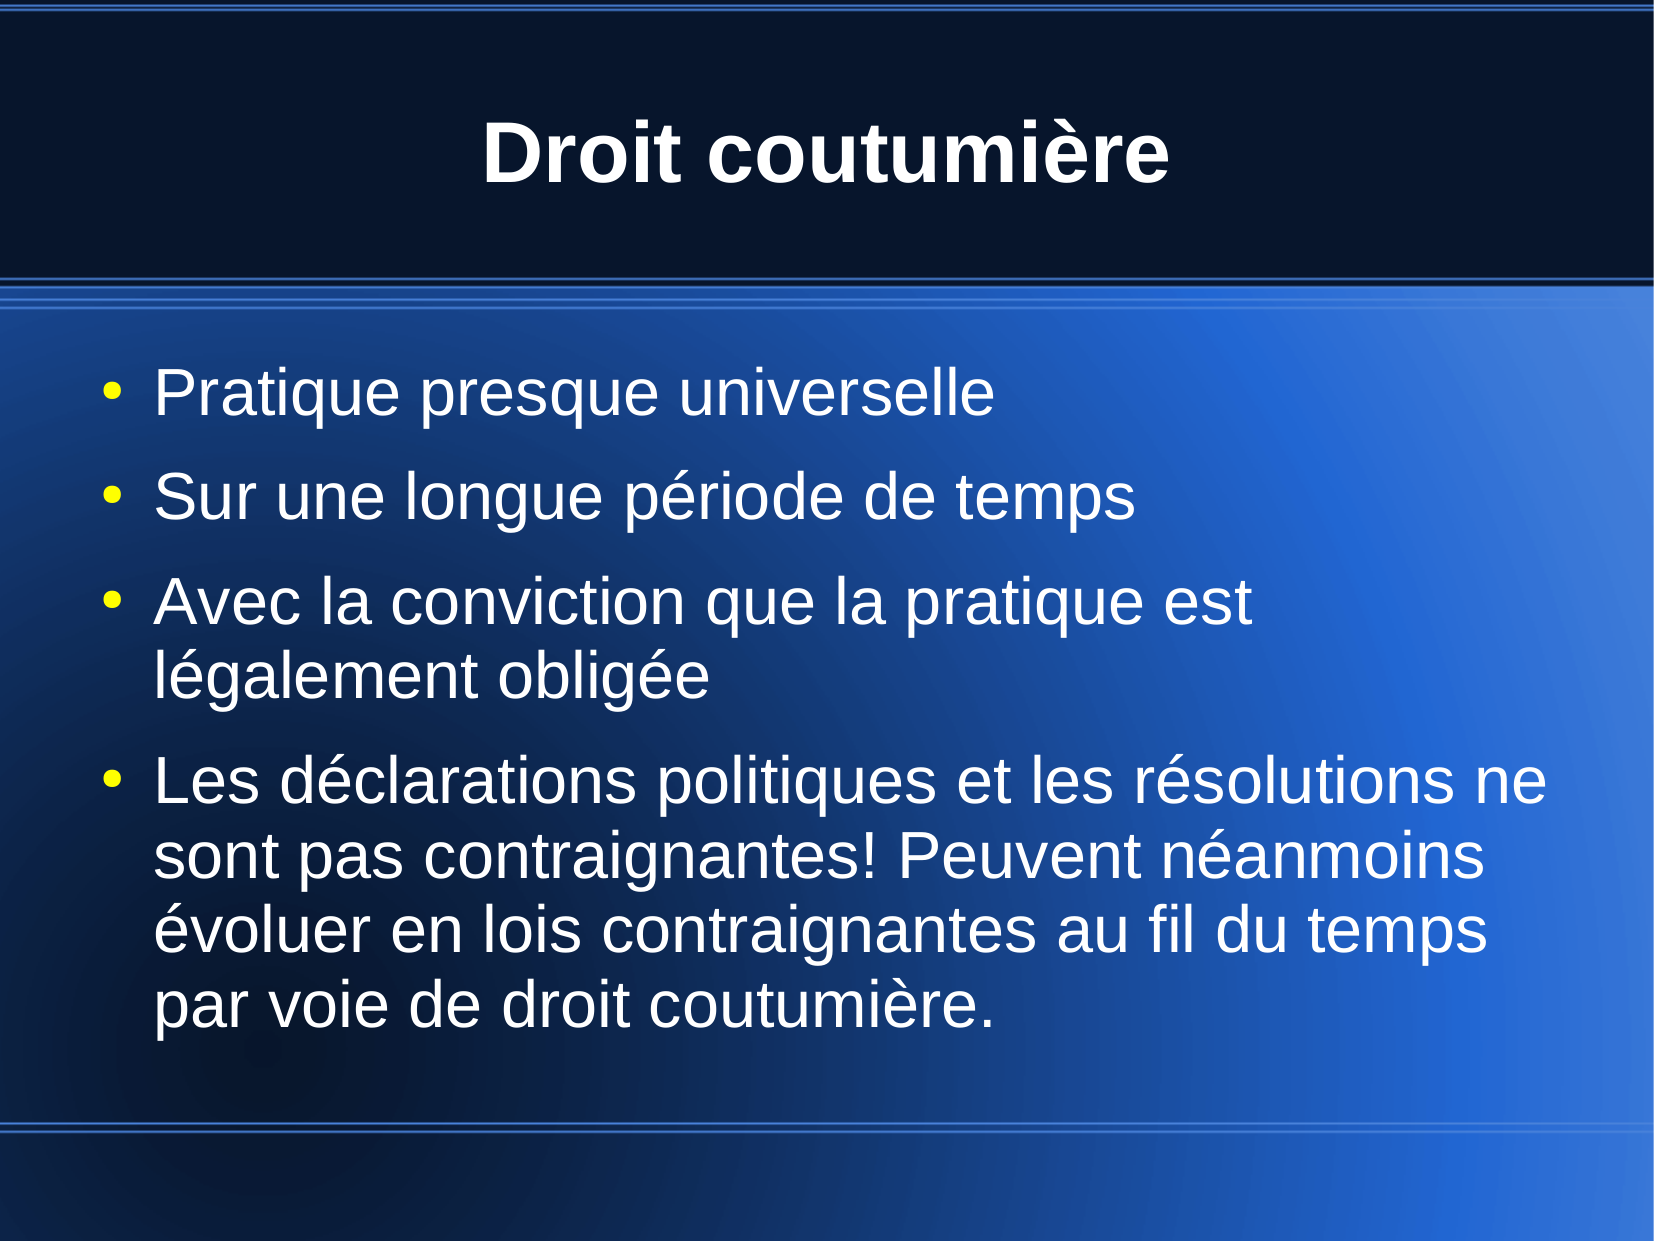

# Droit coutumière
Pratique presque universelle
Sur une longue période de temps
Avec la conviction que la pratique est légalement obligée
Les déclarations politiques et les résolutions ne sont pas contraignantes! Peuvent néanmoins évoluer en lois contraignantes au fil du temps par voie de droit coutumière.